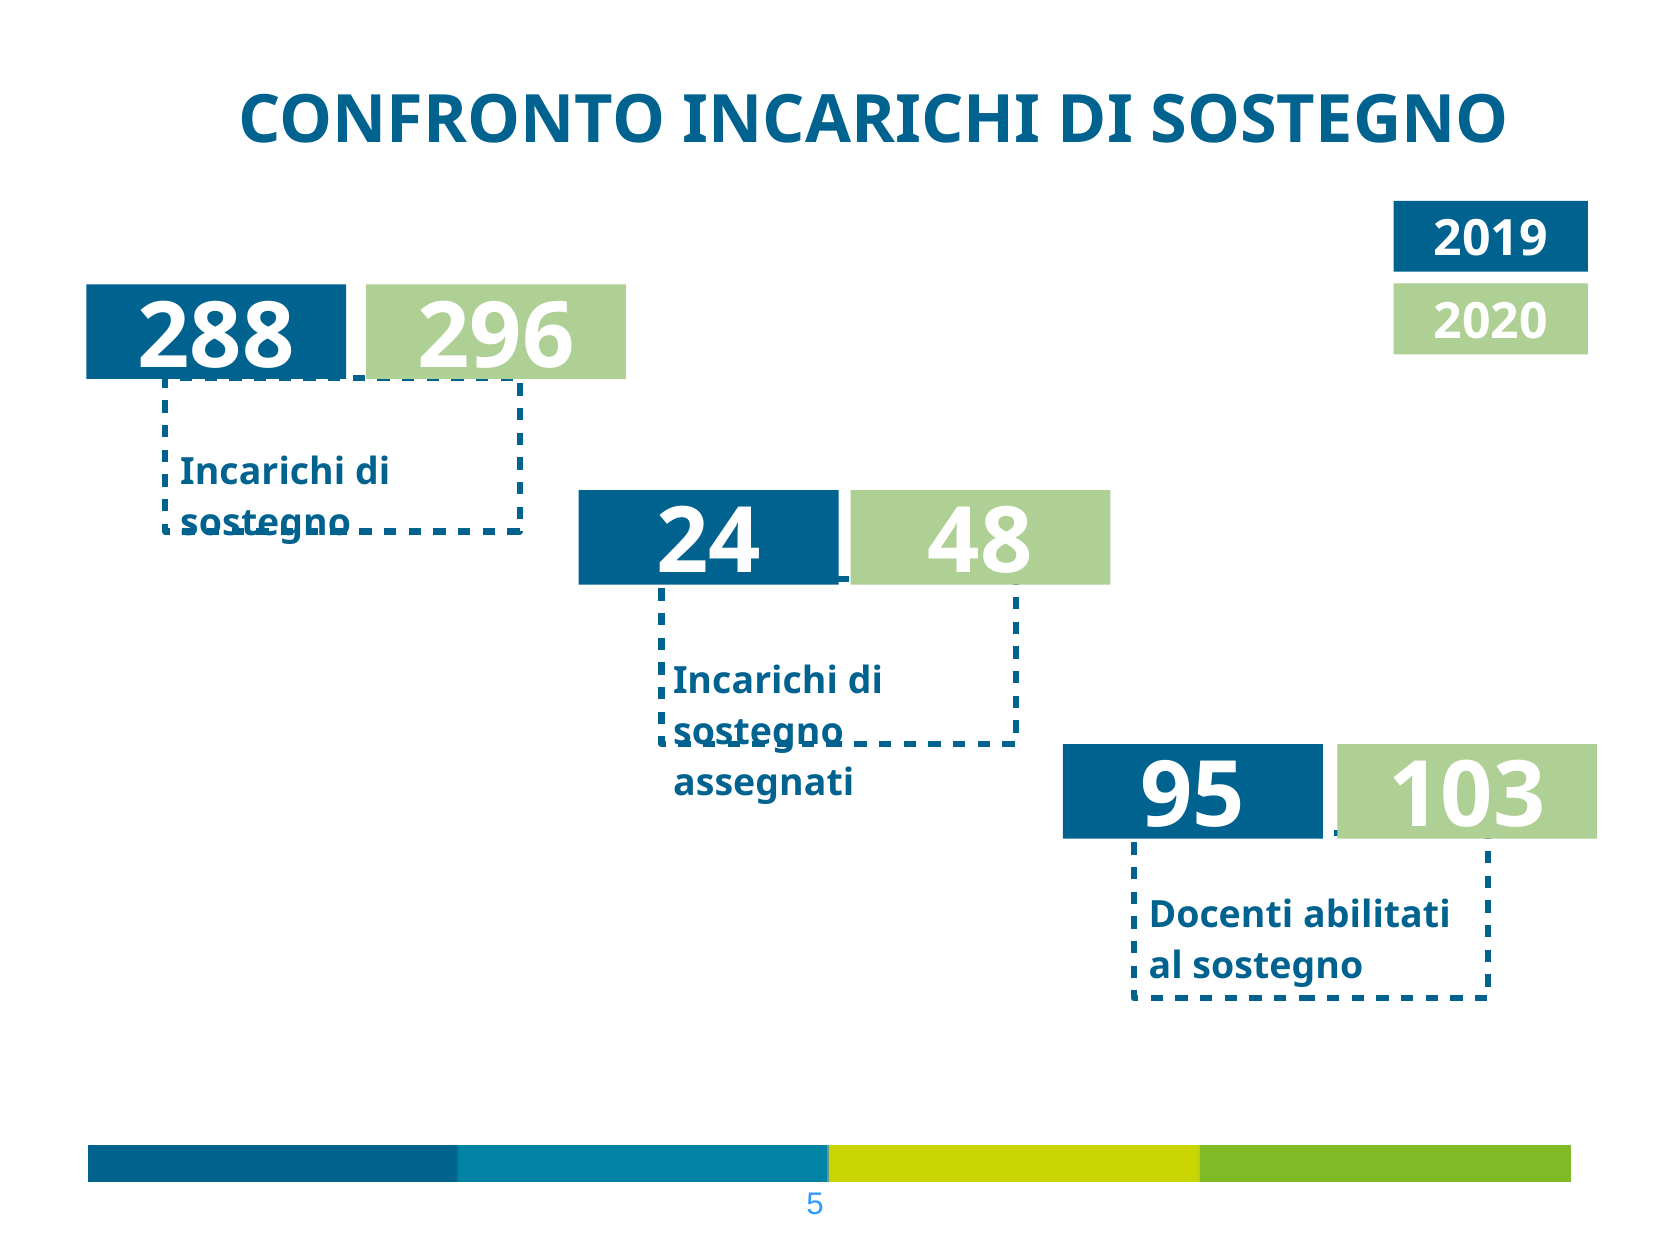

CONFRONTO INCARICHI DI SOSTEGNO
2019
2020
288
296
Incarichi di sostegno
48
24
Incarichi di sostegno assegnati
95
103
Docenti abilitati al sostegno
5